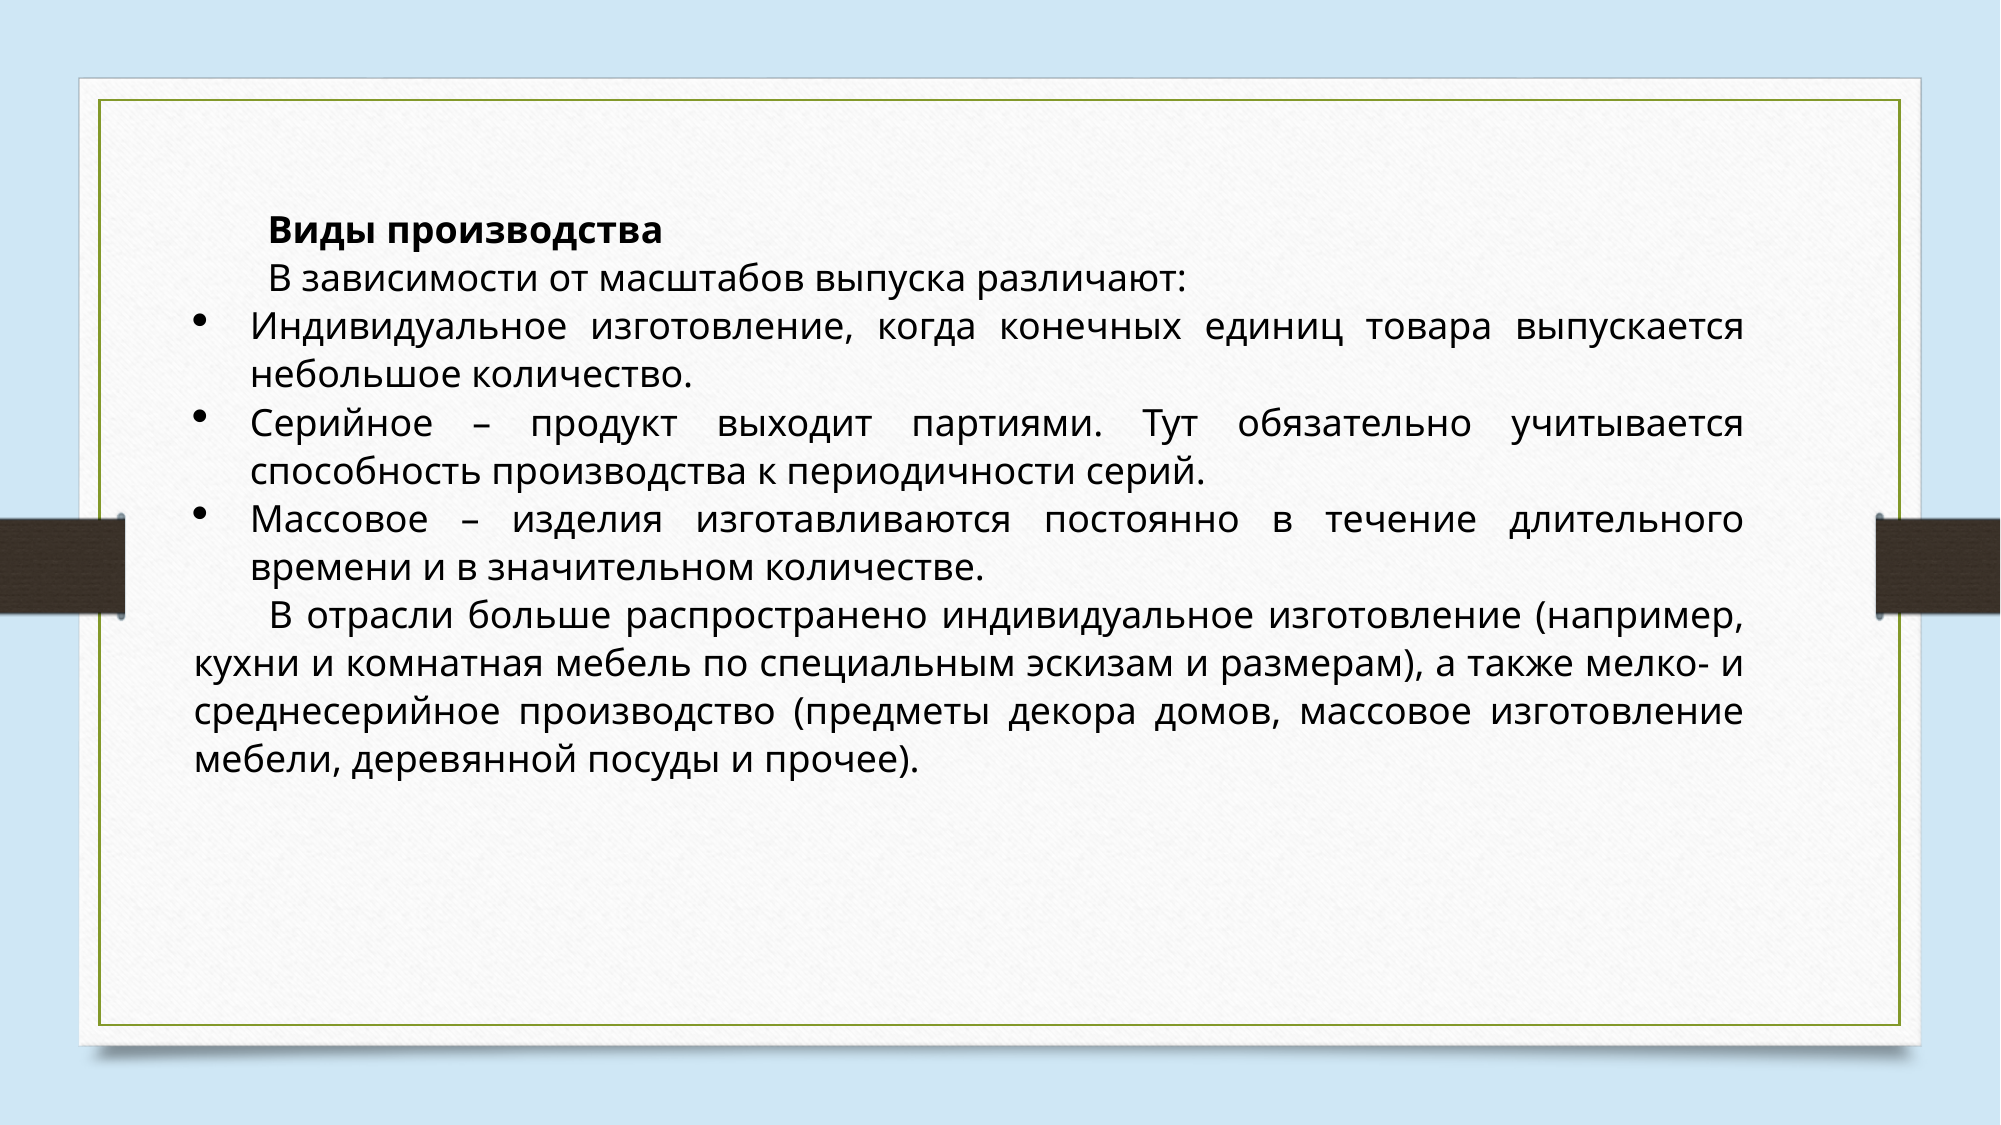

Виды производства
В зависимости от масштабов выпуска различают:
Индивидуальное изготовление, когда конечных единиц товара выпускается небольшое количество.
Серийное – продукт выходит партиями. Тут обязательно учитывается способность производства к периодичности серий.
Массовое – изделия изготавливаются постоянно в течение длительного времени и в значительном количестве.
	В отрасли больше распространено индивидуальное изготовление (например, кухни и комнатная мебель по специальным эскизам и размерам), а также мелко- и среднесерийное производство (предметы декора домов, массовое изготовление мебели, деревянной посуды и прочее).